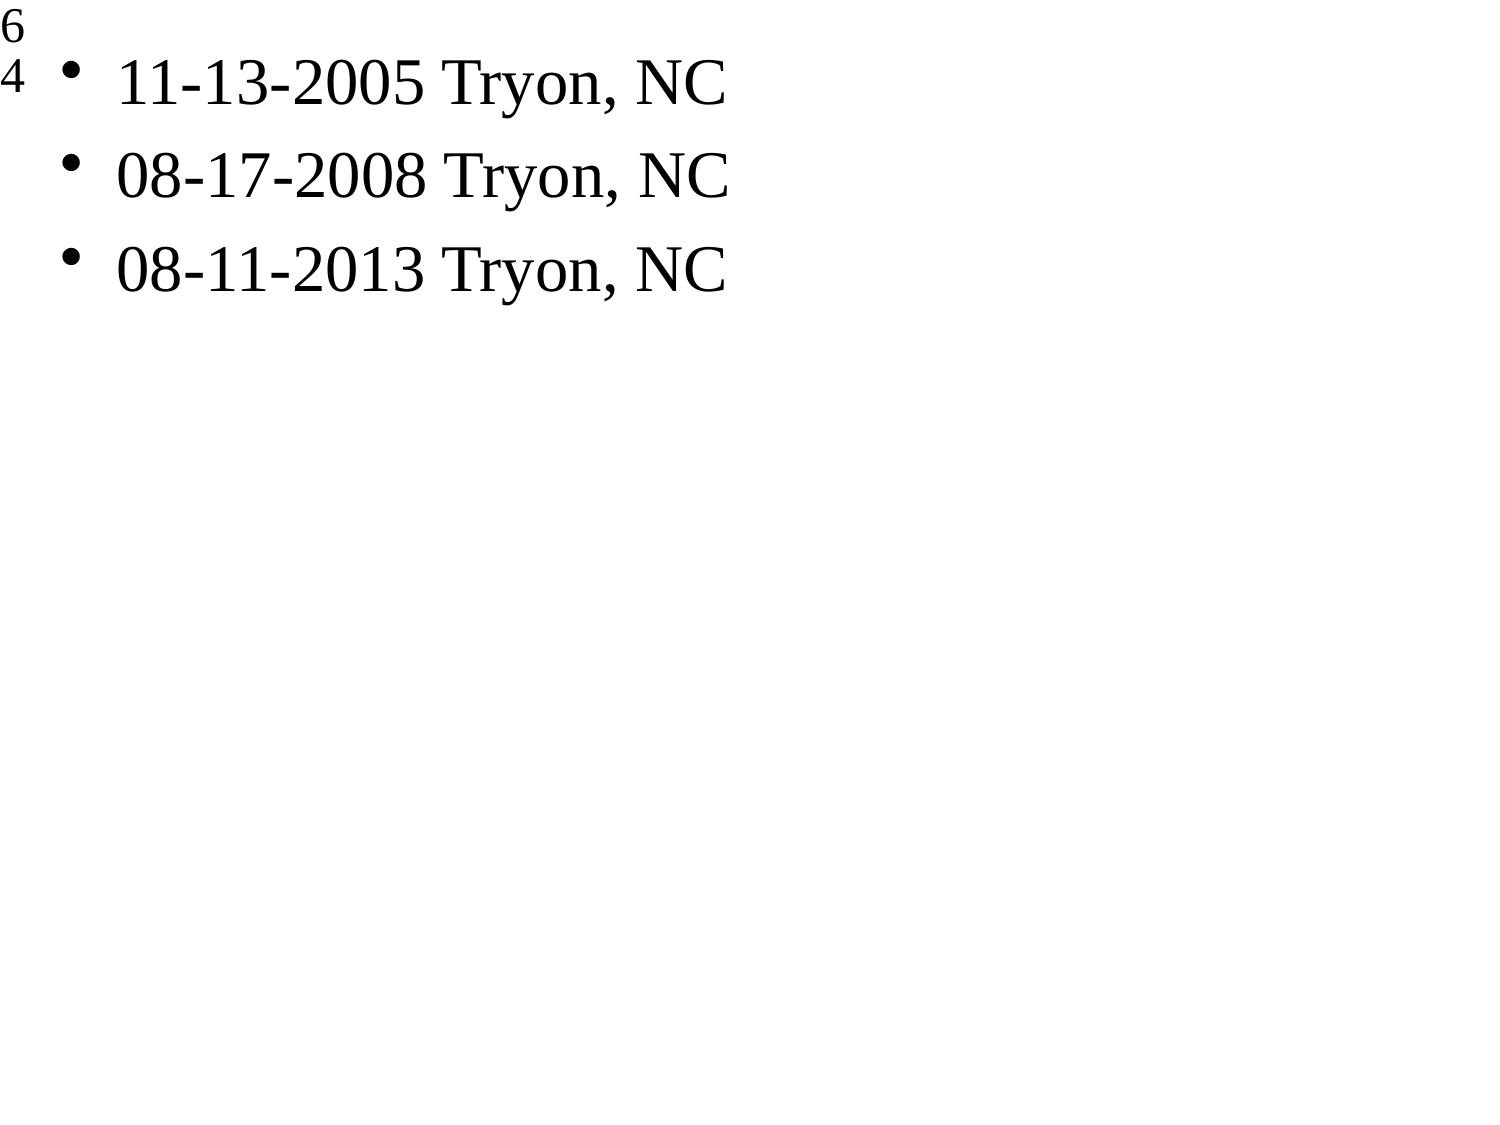

# 11-13-2005 Tryon, NC
08-17-2008 Tryon, NC
08-11-2013 Tryon, NC